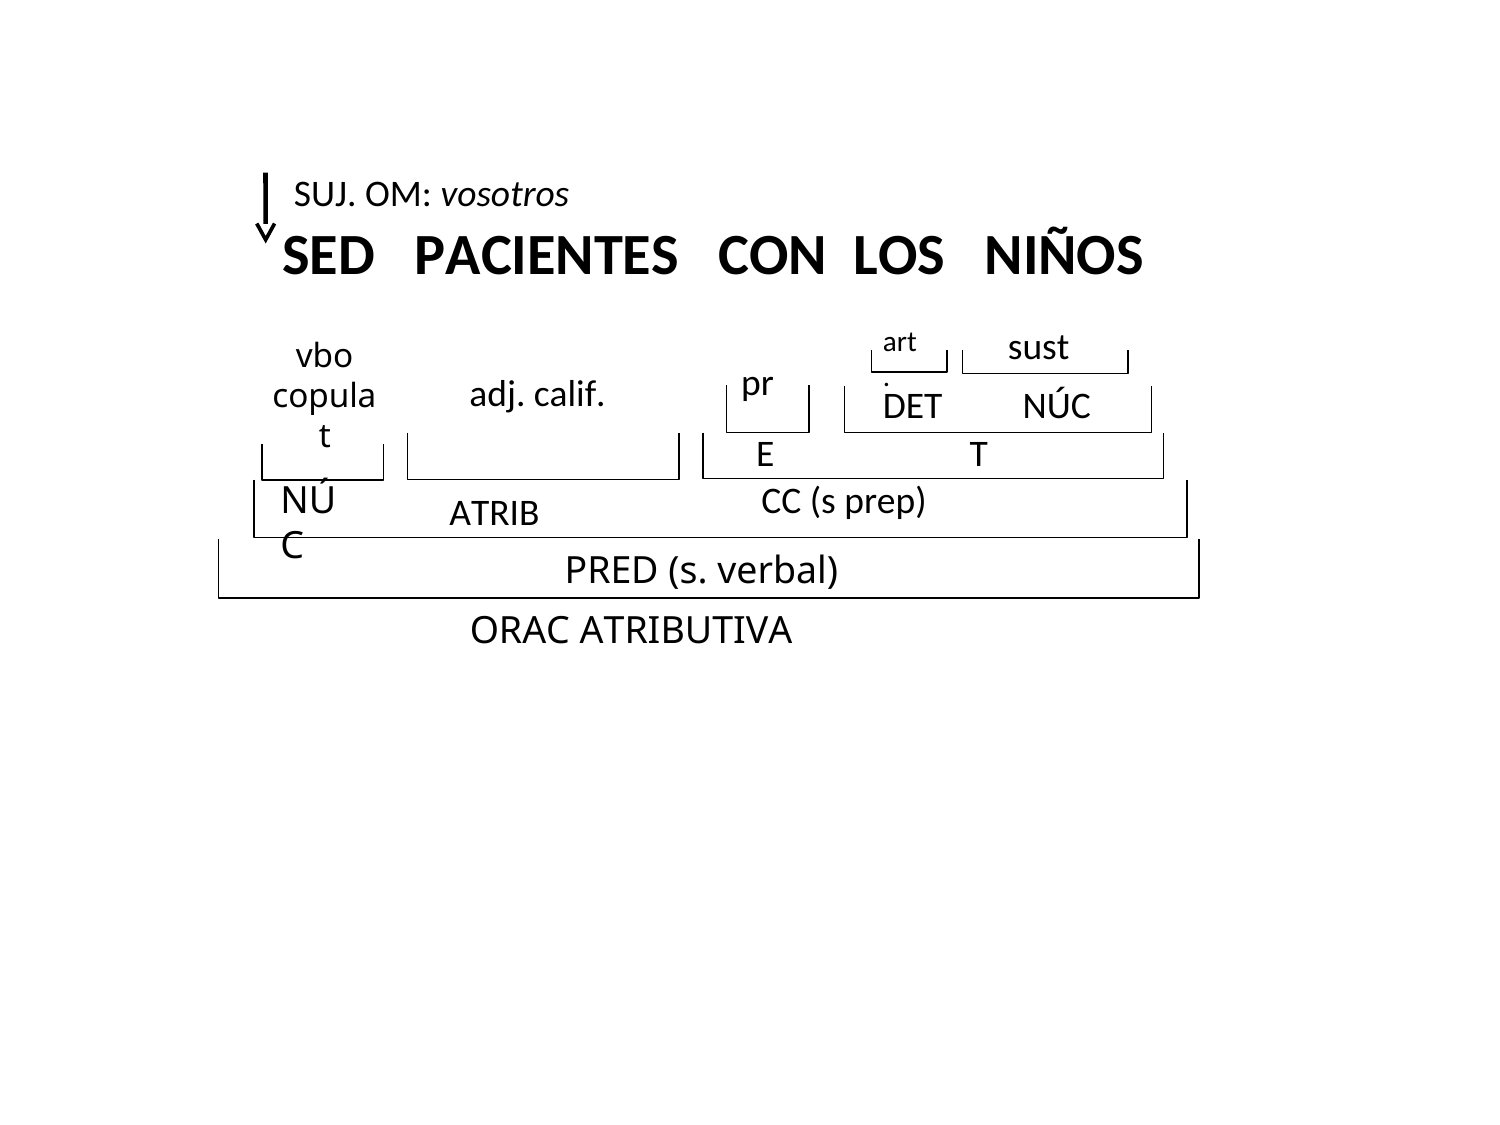

SUJ. OM: vosotros
SED PACIENTES CON LOS NIÑOS
art.
sust
DET
NÚC
vbo
copulat
NÚC
pr
E
T
adj. calif.
ATRIB
CC (s prep)
PRED (s. verbal)
ORAC ATRIBUTIVA